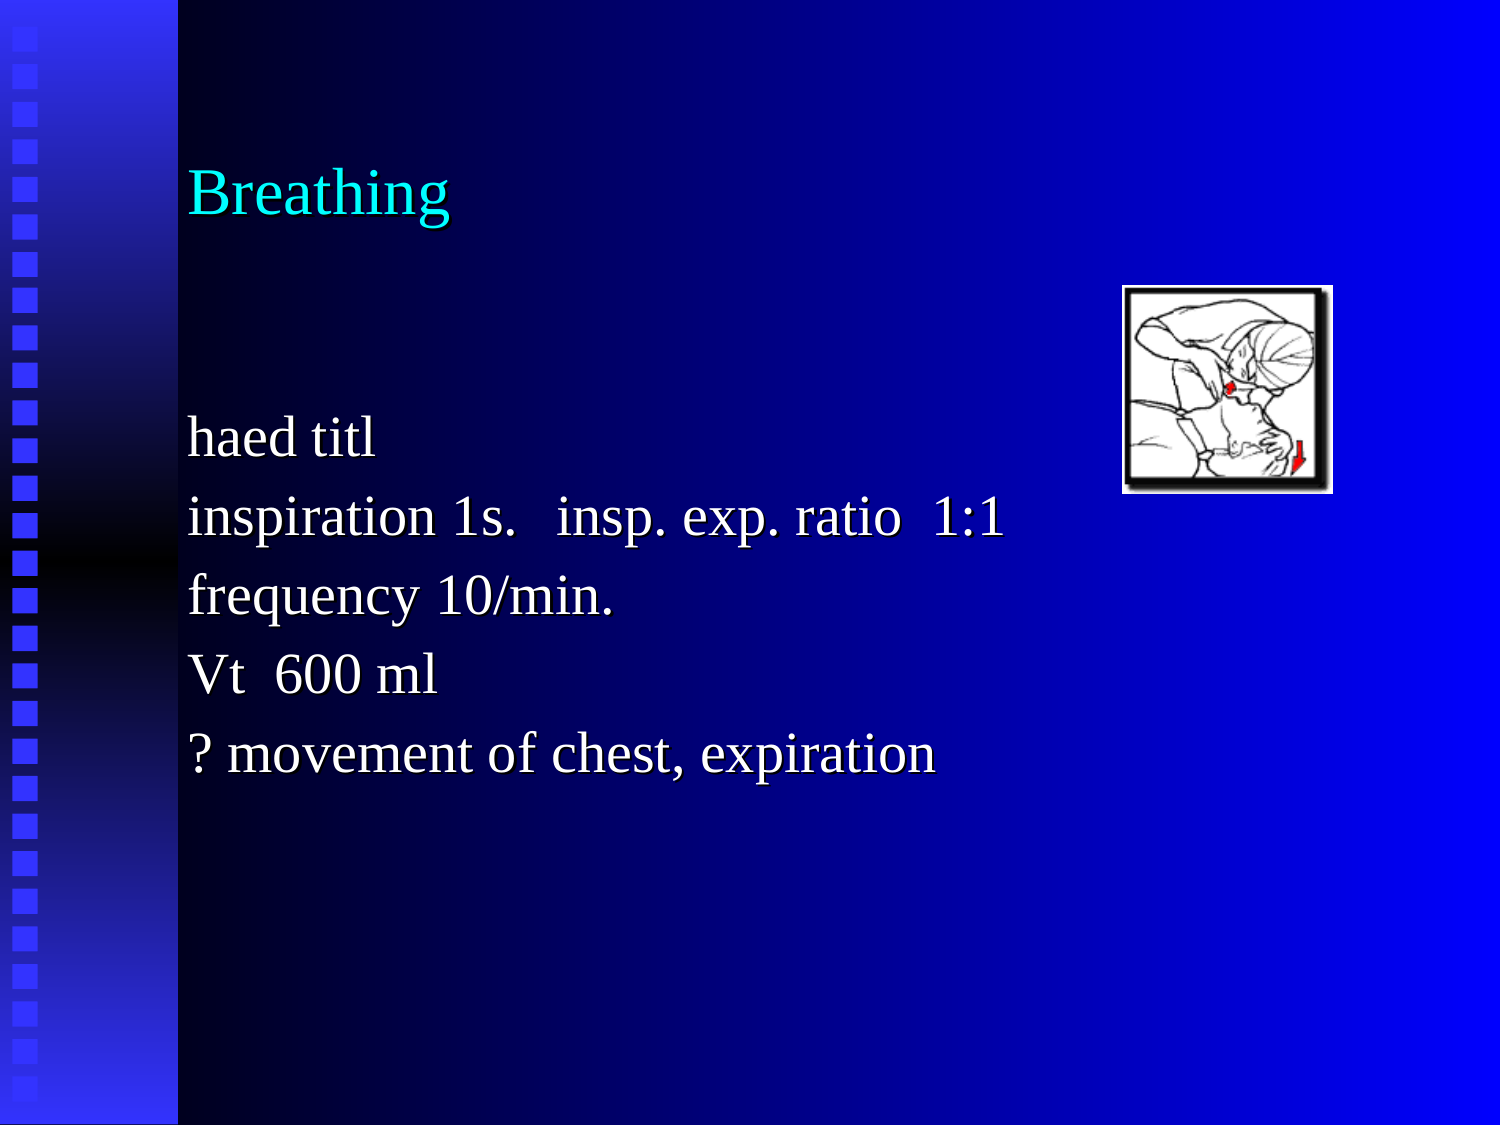

# Breathing
haed titl
inspiration 1s. 	insp. exp. ratio 1:1
frequency 10/min.
Vt 600 ml
? movement of chest, expiration